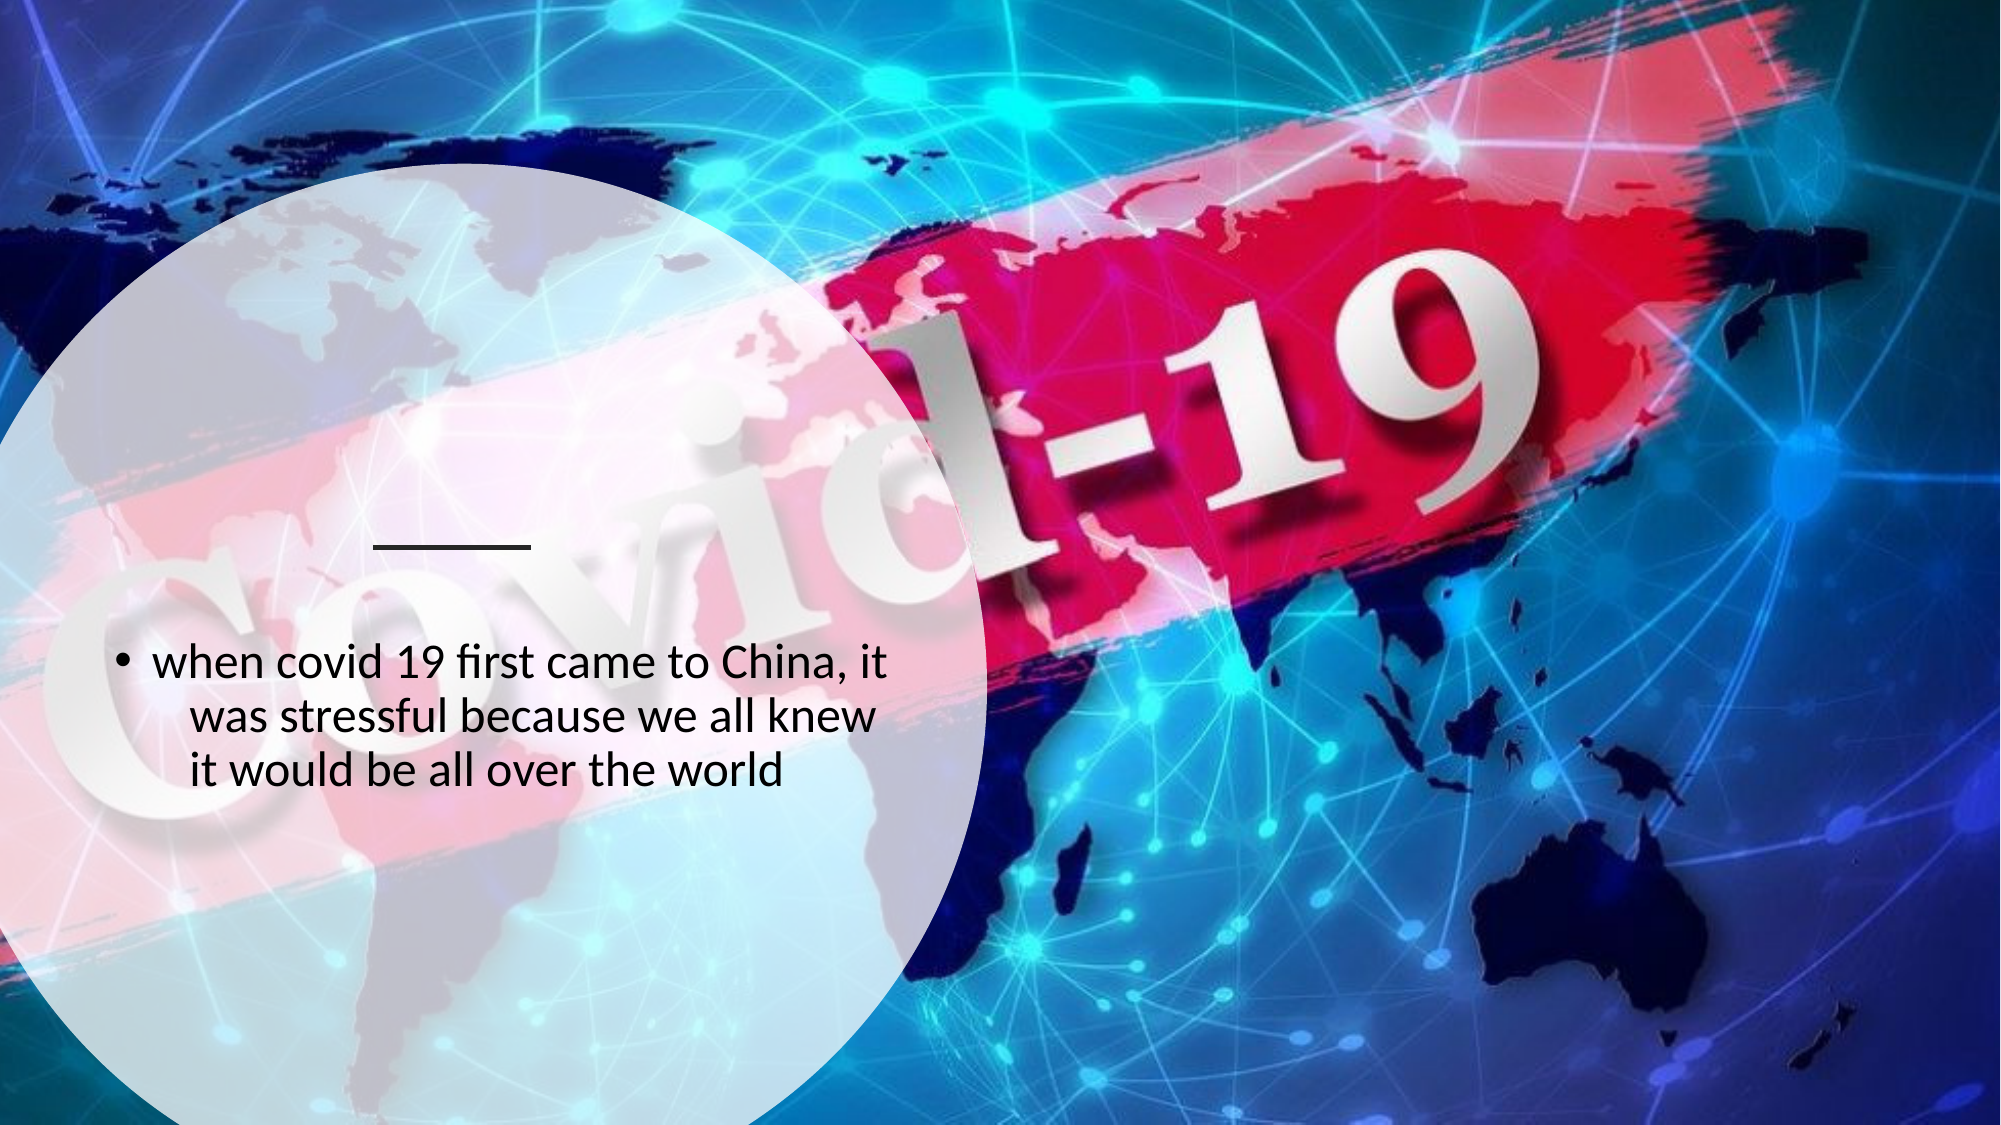

#
when covid 19 first came to China, it was stressful because we all knew it would be all over the world